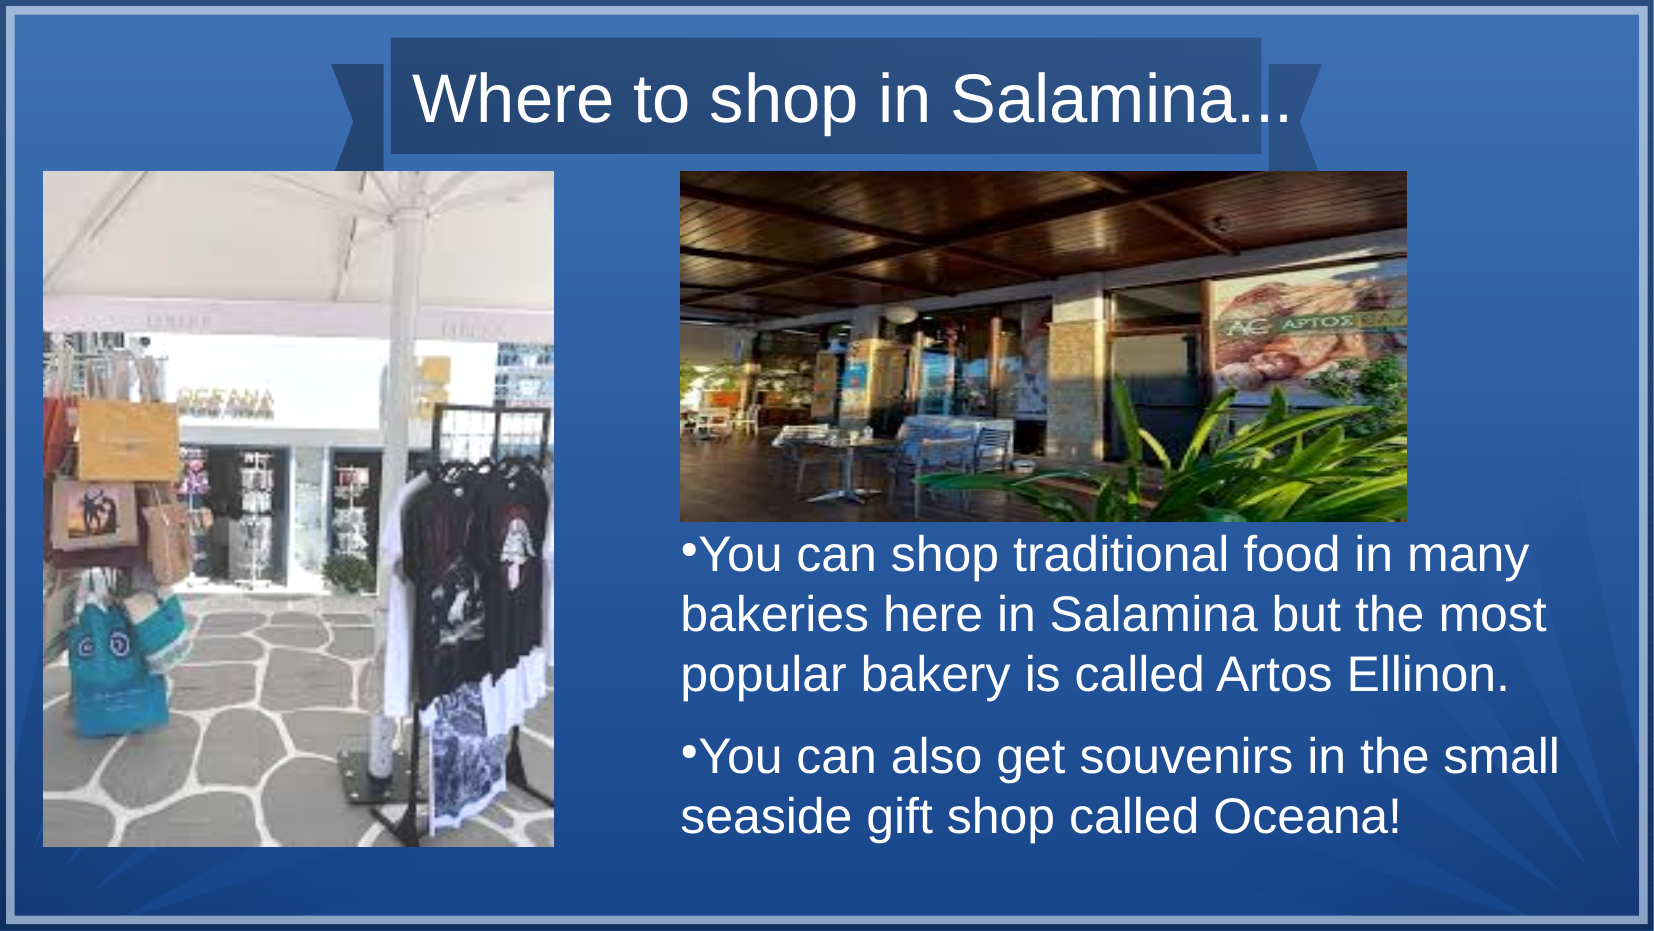

# Where to shop in Salamina...
You can shop traditional food in many bakeries here in Salamina but the most popular bakery is called Artos Ellinon.
You can also get souvenirs in the small seaside gift shop called Oceana!